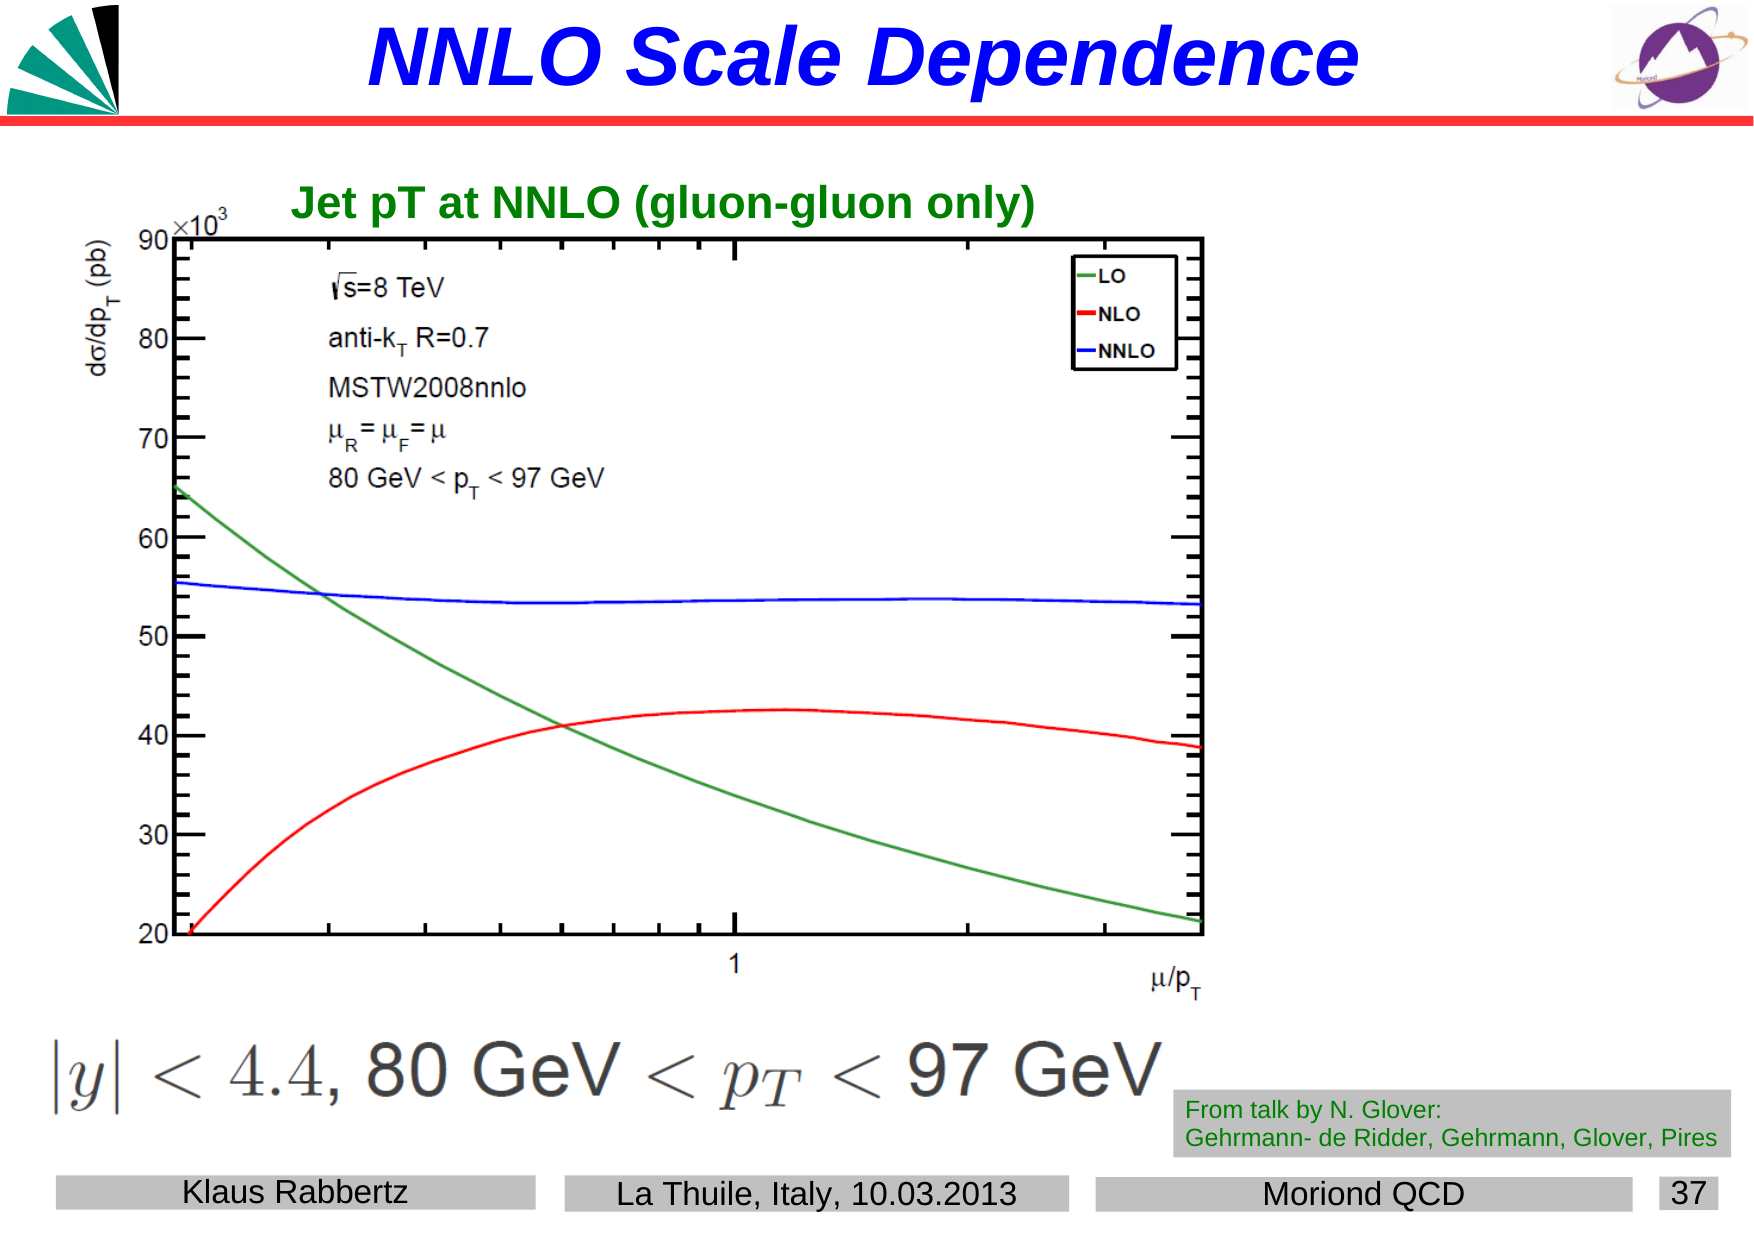

# NNLO Scale Dependence
Jet pT at NNLO (gluon-gluon only)
From talk by N. Glover:
Gehrmann- de Ridder, Gehrmann, Glover, Pires